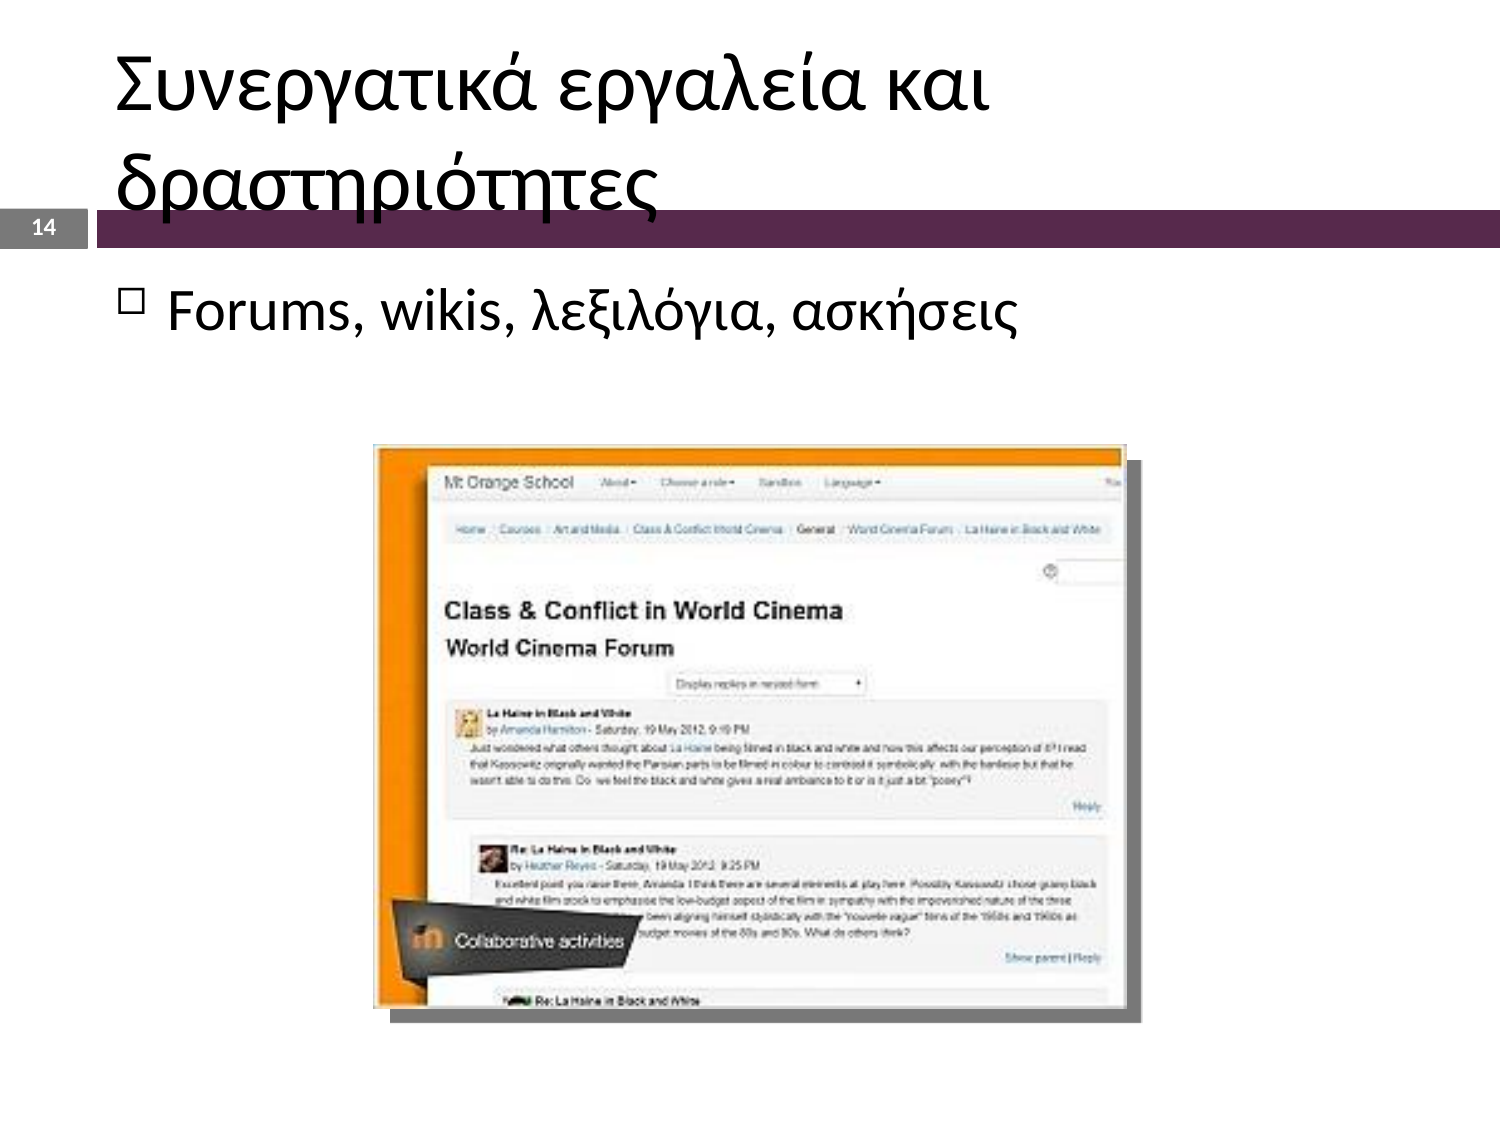

# Συνεργατικά εργαλεία και δραστηριότητες
Forums, wikis, λεξιλόγια, ασκήσεις